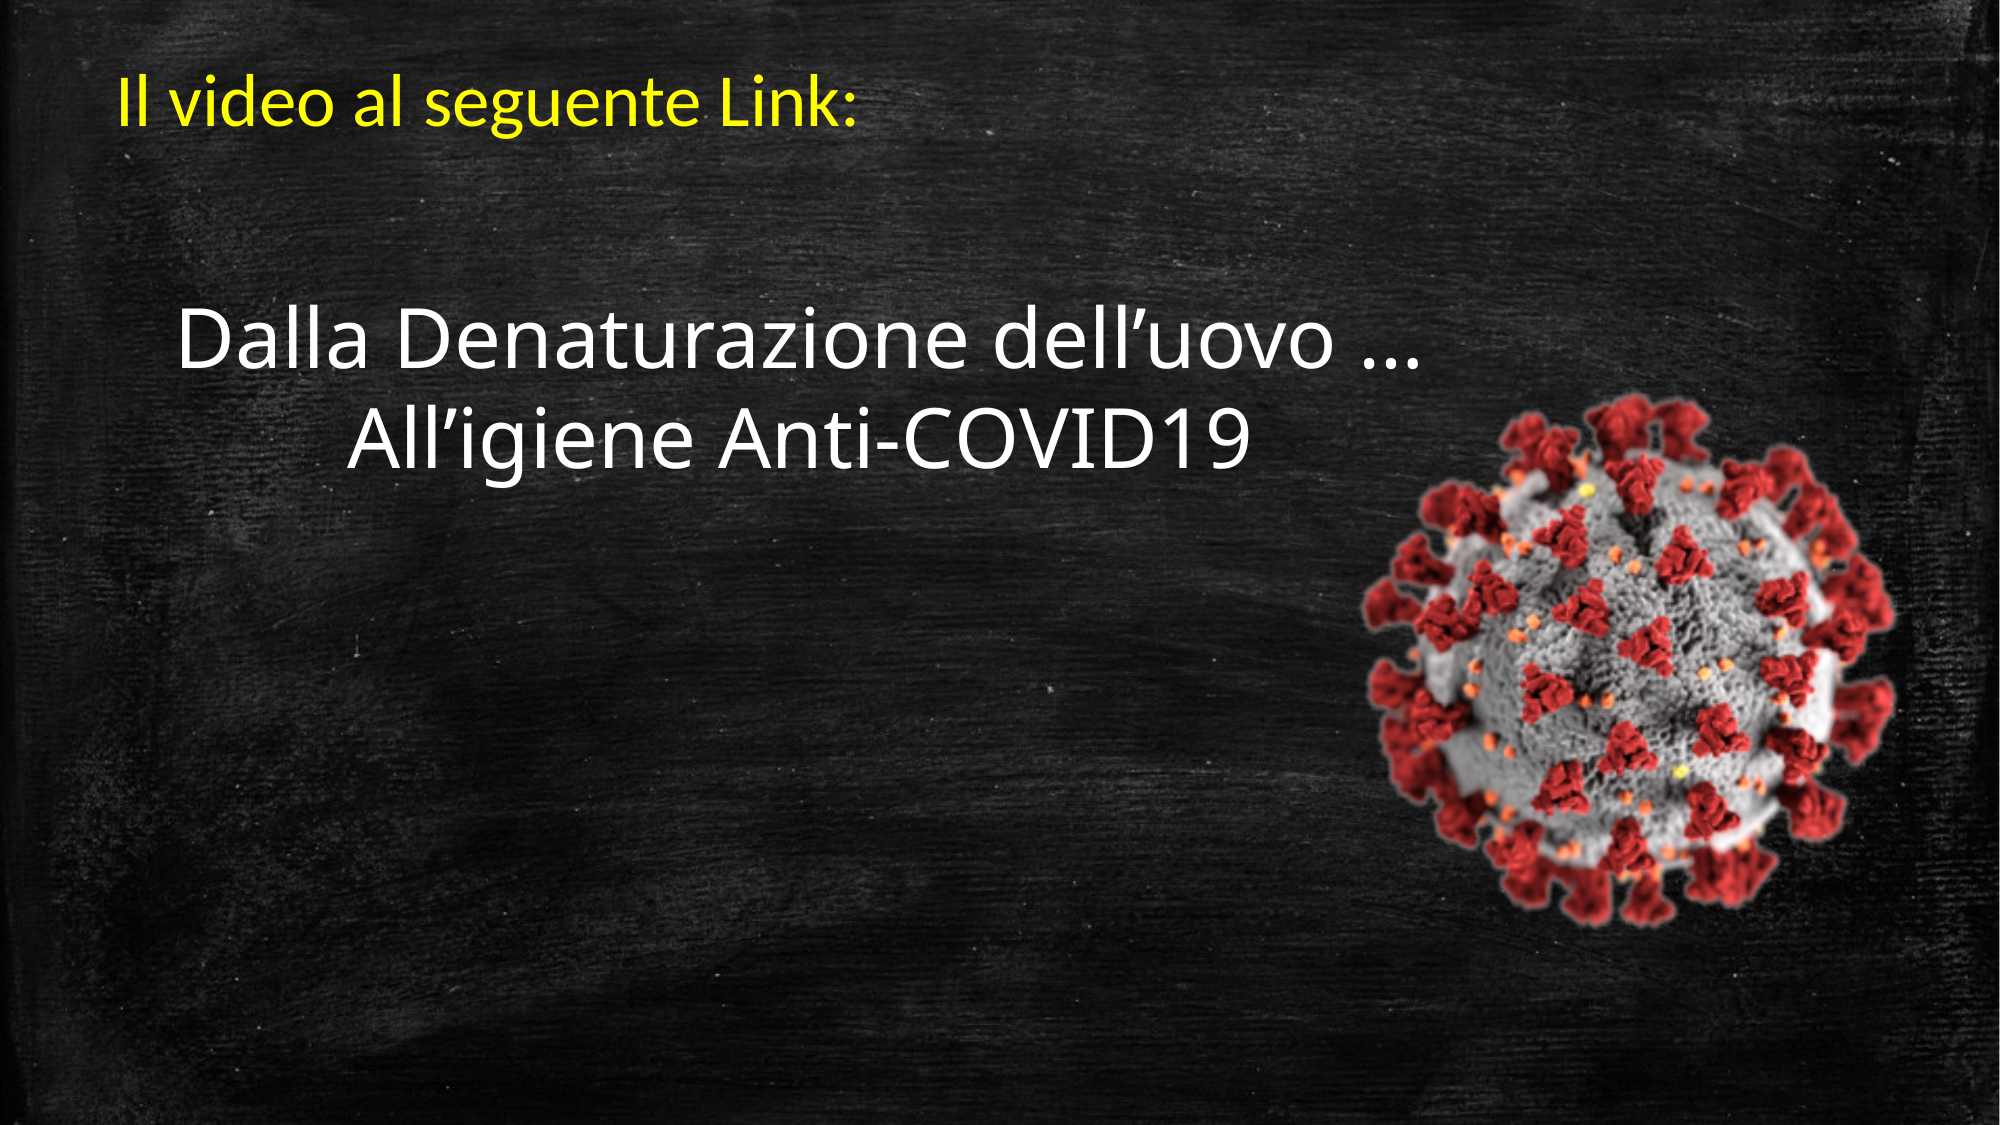

Il video al seguente Link:
Dalla Denaturazione dell’uovo …
All’igiene Anti-COVID19